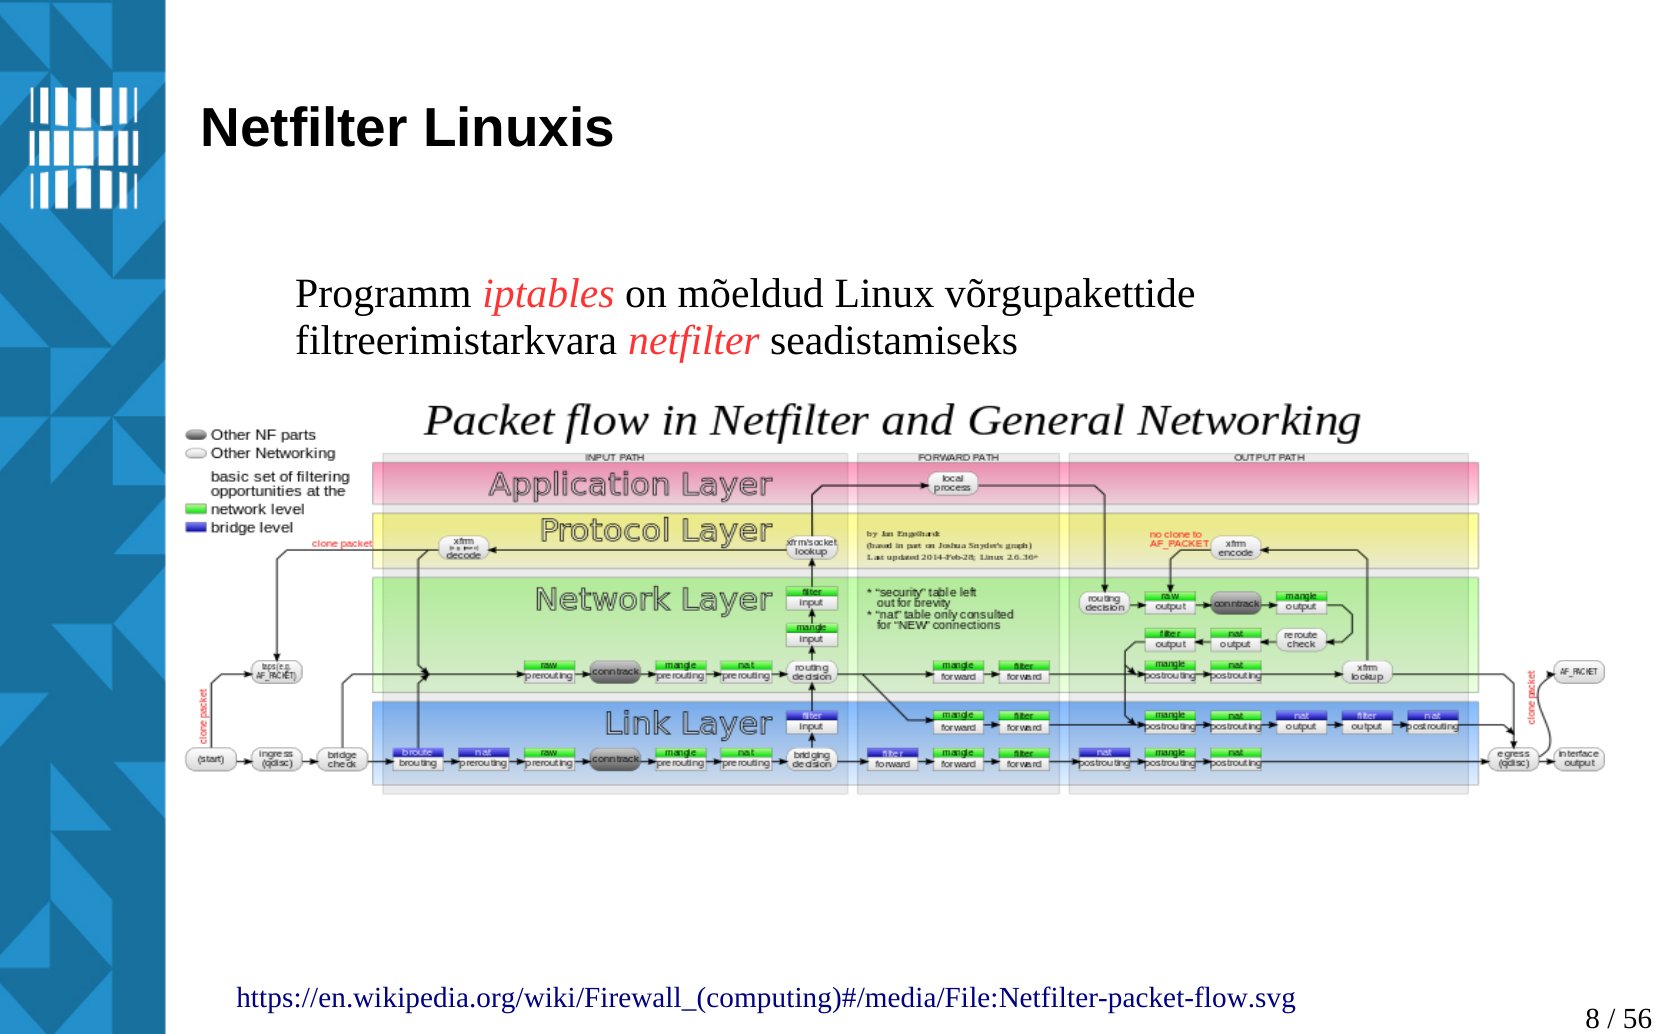

# Netfilter Linuxis
Programm iptables on mõeldud Linux võrgupakettide filtreerimistarkvara netfilter seadistamiseks
https://en.wikipedia.org/wiki/Firewall_(computing)#/media/File:Netfilter-packet-flow.svg
8